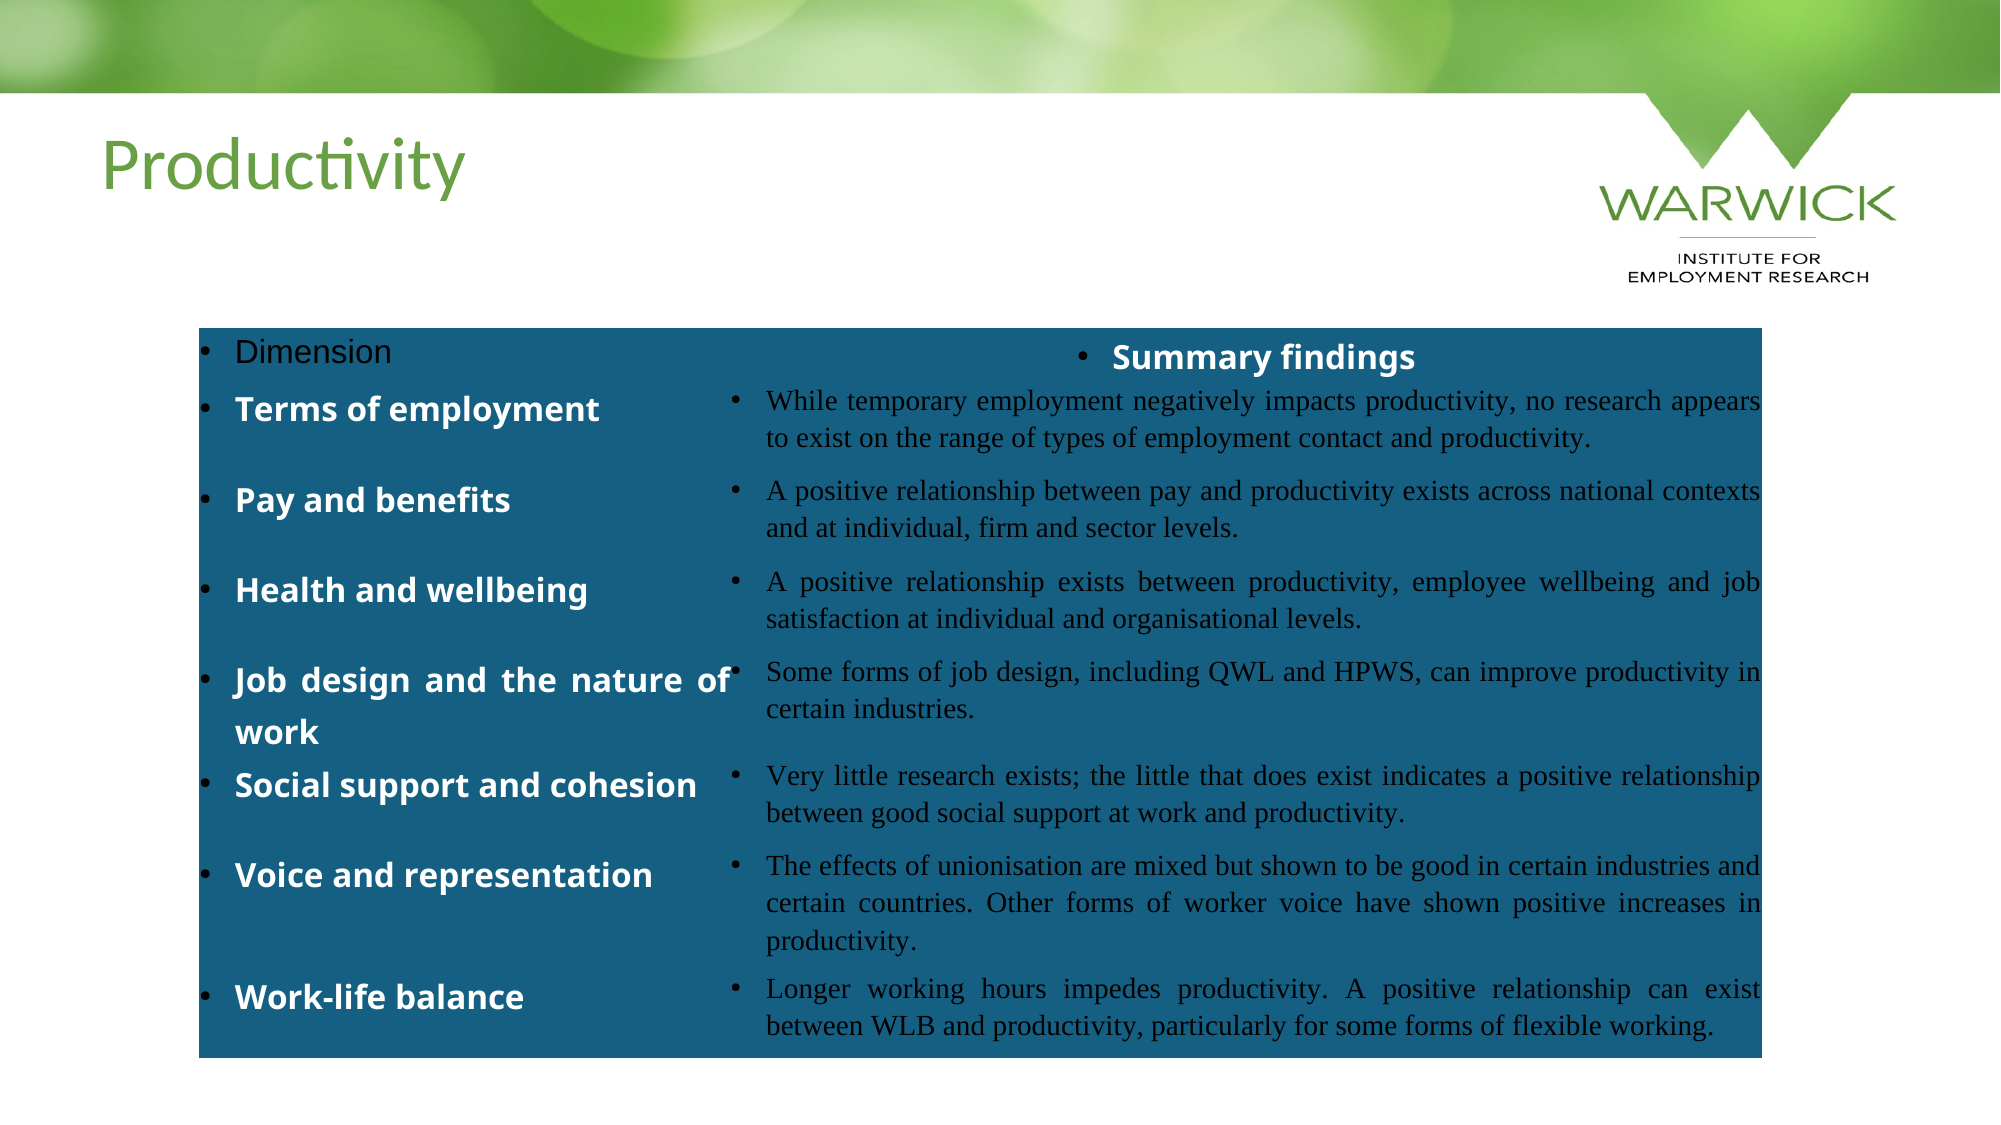

# Productivity
| Dimension | Summary findings |
| --- | --- |
| Terms of employment | While temporary employment negatively impacts productivity, no research appears to exist on the range of types of employment contact and productivity. |
| Pay and benefits | A positive relationship between pay and productivity exists across national contexts and at individual, firm and sector levels. |
| Health and wellbeing | A positive relationship exists between productivity, employee wellbeing and job satisfaction at individual and organisational levels. |
| Job design and the nature of work | Some forms of job design, including QWL and HPWS, can improve productivity in certain industries. |
| Social support and cohesion | Very little research exists; the little that does exist indicates a positive relationship between good social support at work and productivity. |
| Voice and representation | The effects of unionisation are mixed but shown to be good in certain industries and certain countries. Other forms of worker voice have shown positive increases in productivity. |
| Work-life balance | Longer working hours impedes productivity. A positive relationship can exist between WLB and productivity, particularly for some forms of flexible working. |